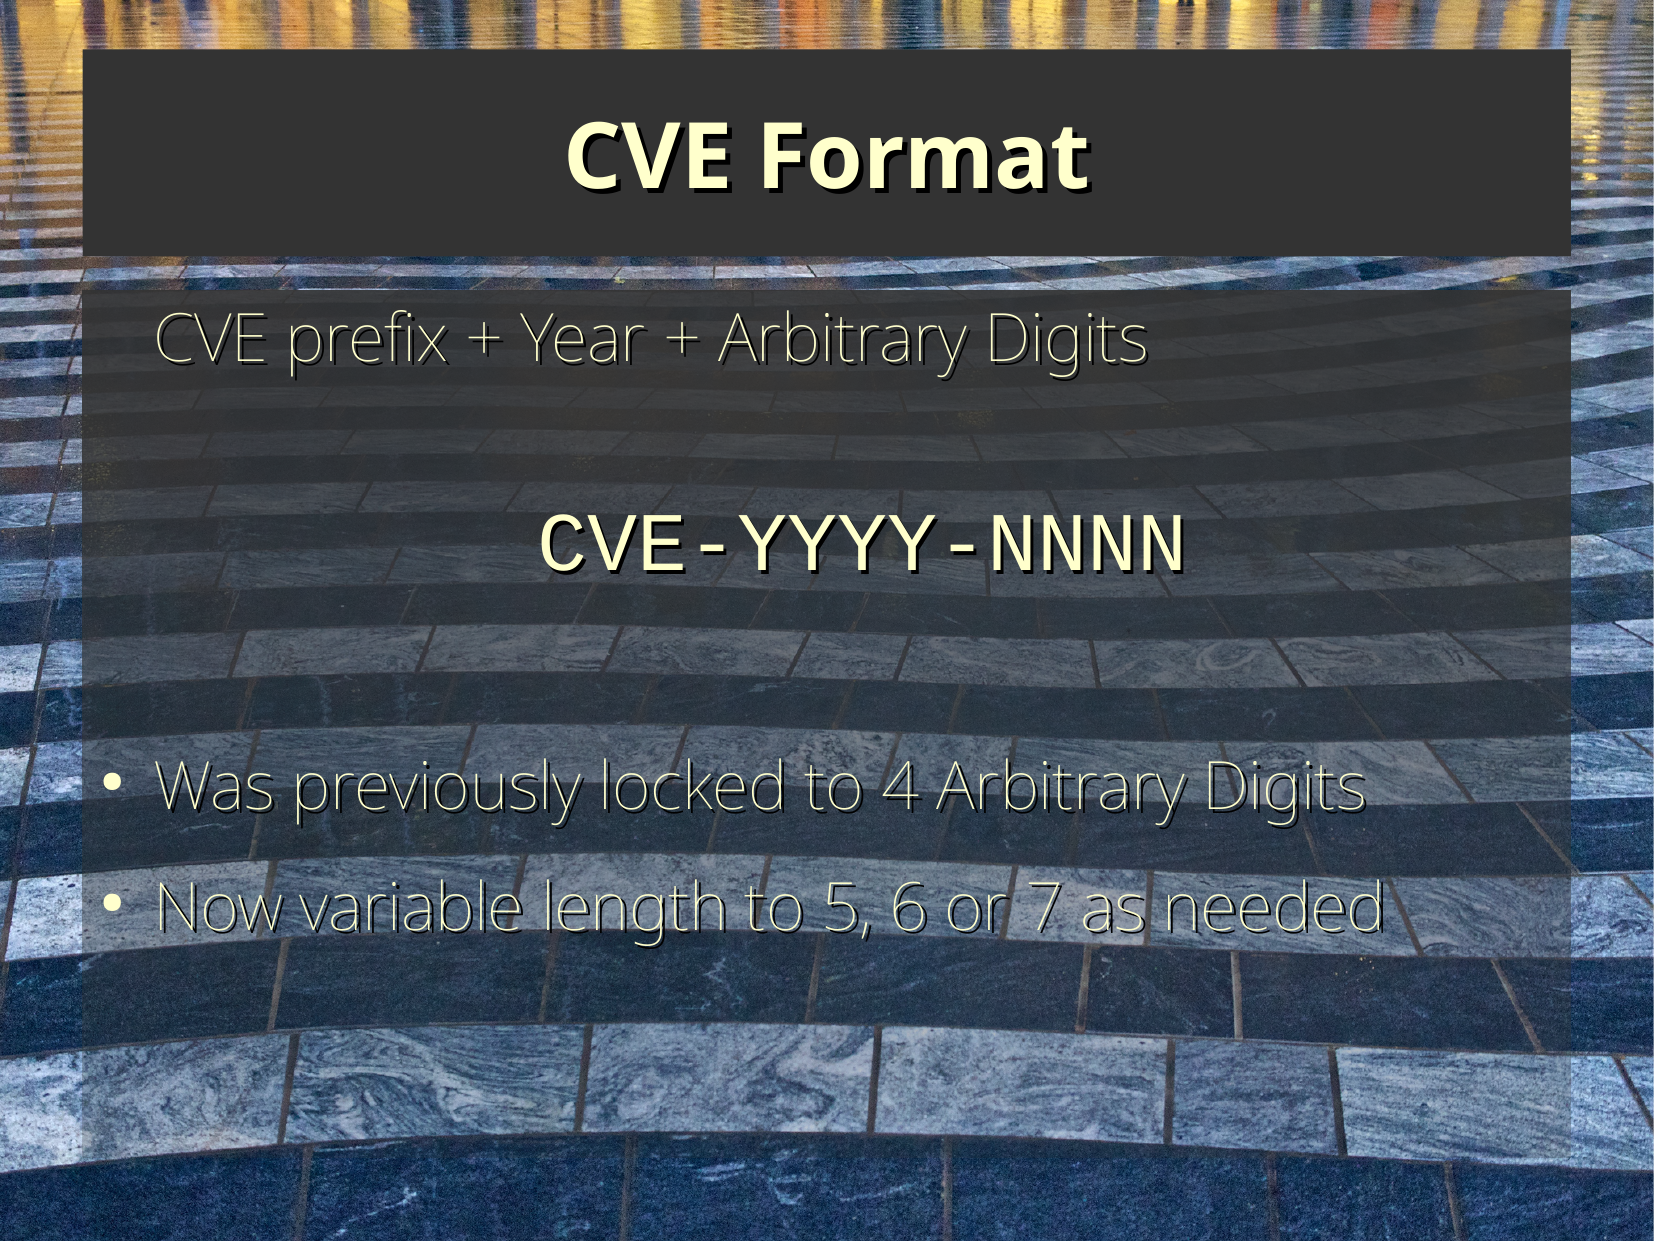

# CVE Format
CVE prefix + Year + Arbitrary Digits
CVE-YYYY-NNNN
Was previously locked to 4 Arbitrary Digits
Now variable length to 5, 6 or 7 as needed